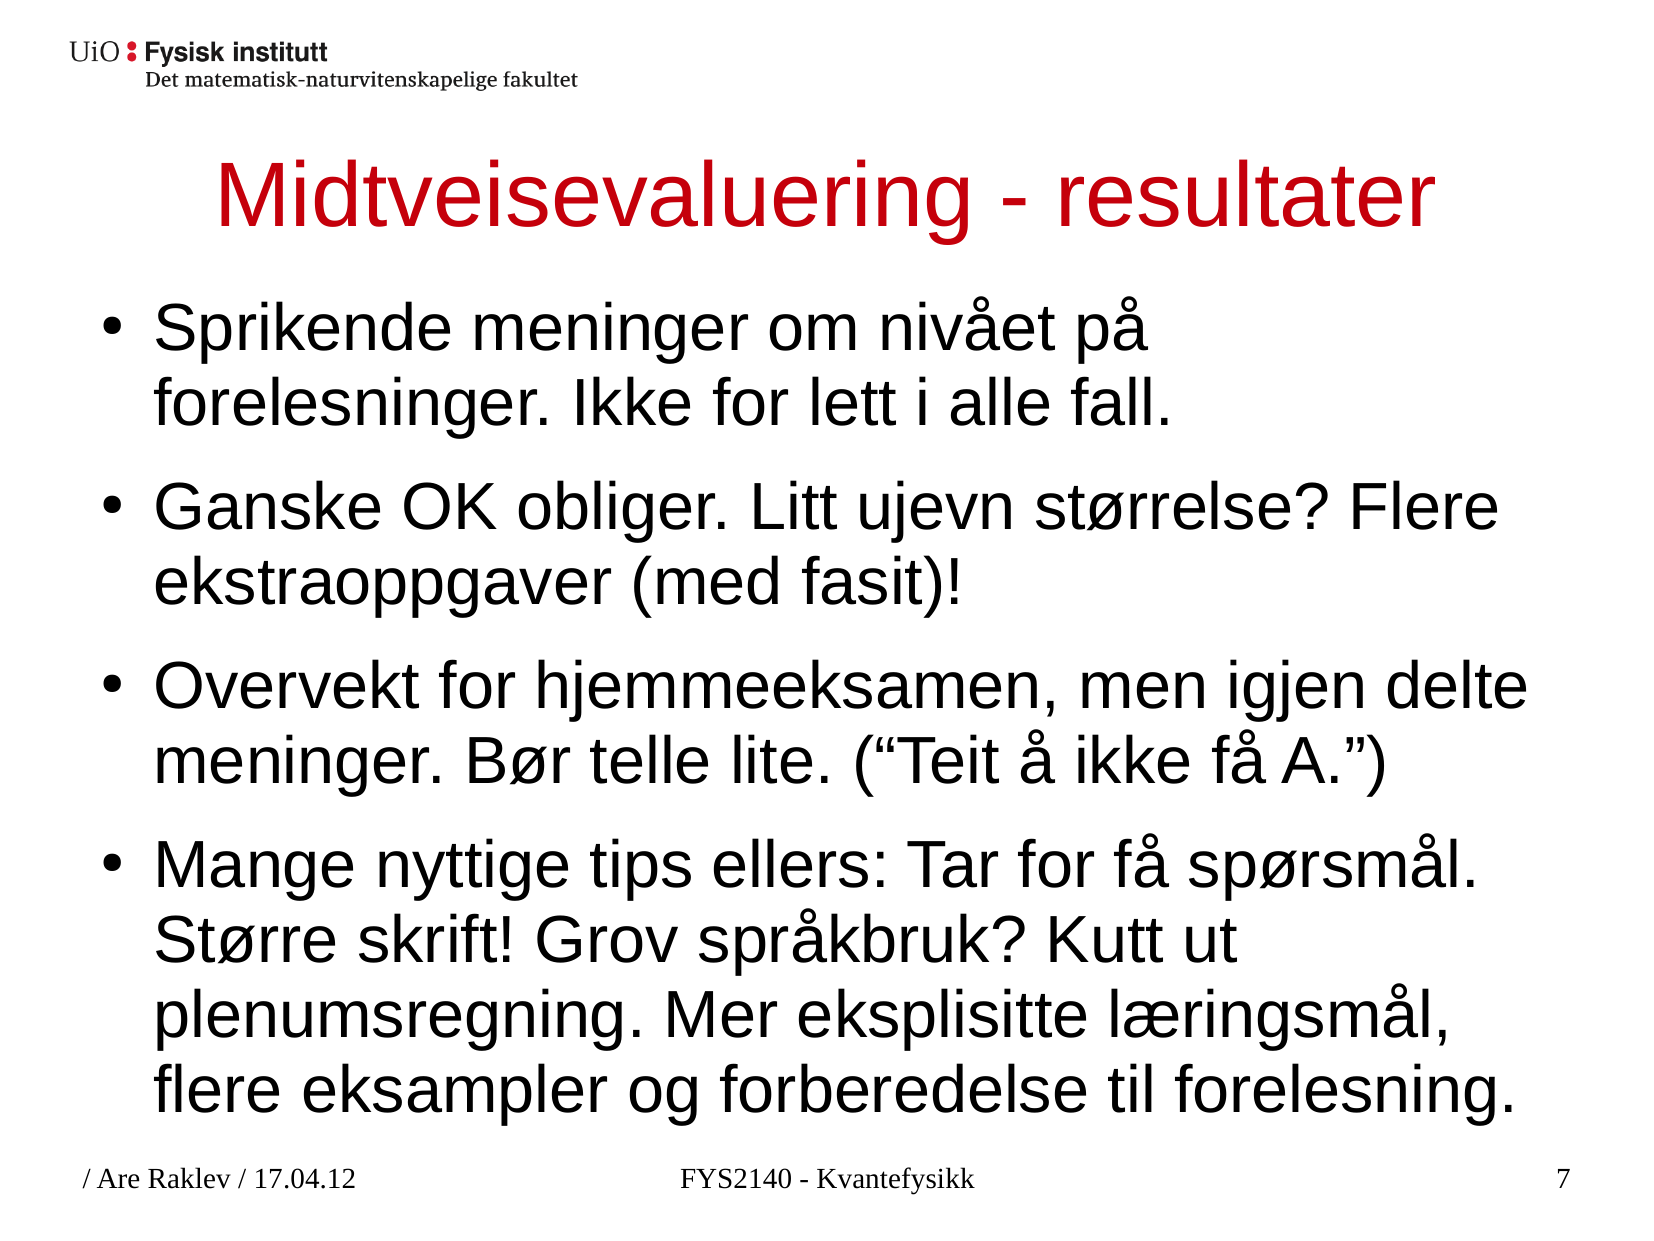

# Midtveisevaluering - resultater
Sprikende meninger om nivået på forelesninger. Ikke for lett i alle fall.
Ganske OK obliger. Litt ujevn størrelse? Flere ekstraoppgaver (med fasit)!
Overvekt for hjemmeeksamen, men igjen delte meninger. Bør telle lite. (“Teit å ikke få A.”)
Mange nyttige tips ellers: Tar for få spørsmål. Større skrift! Grov språkbruk? Kutt ut plenumsregning. Mer eksplisitte læringsmål, flere eksampler og forberedelse til forelesning.
/ Are Raklev / 17.04.12
FYS2140 - Kvantefysikk
7